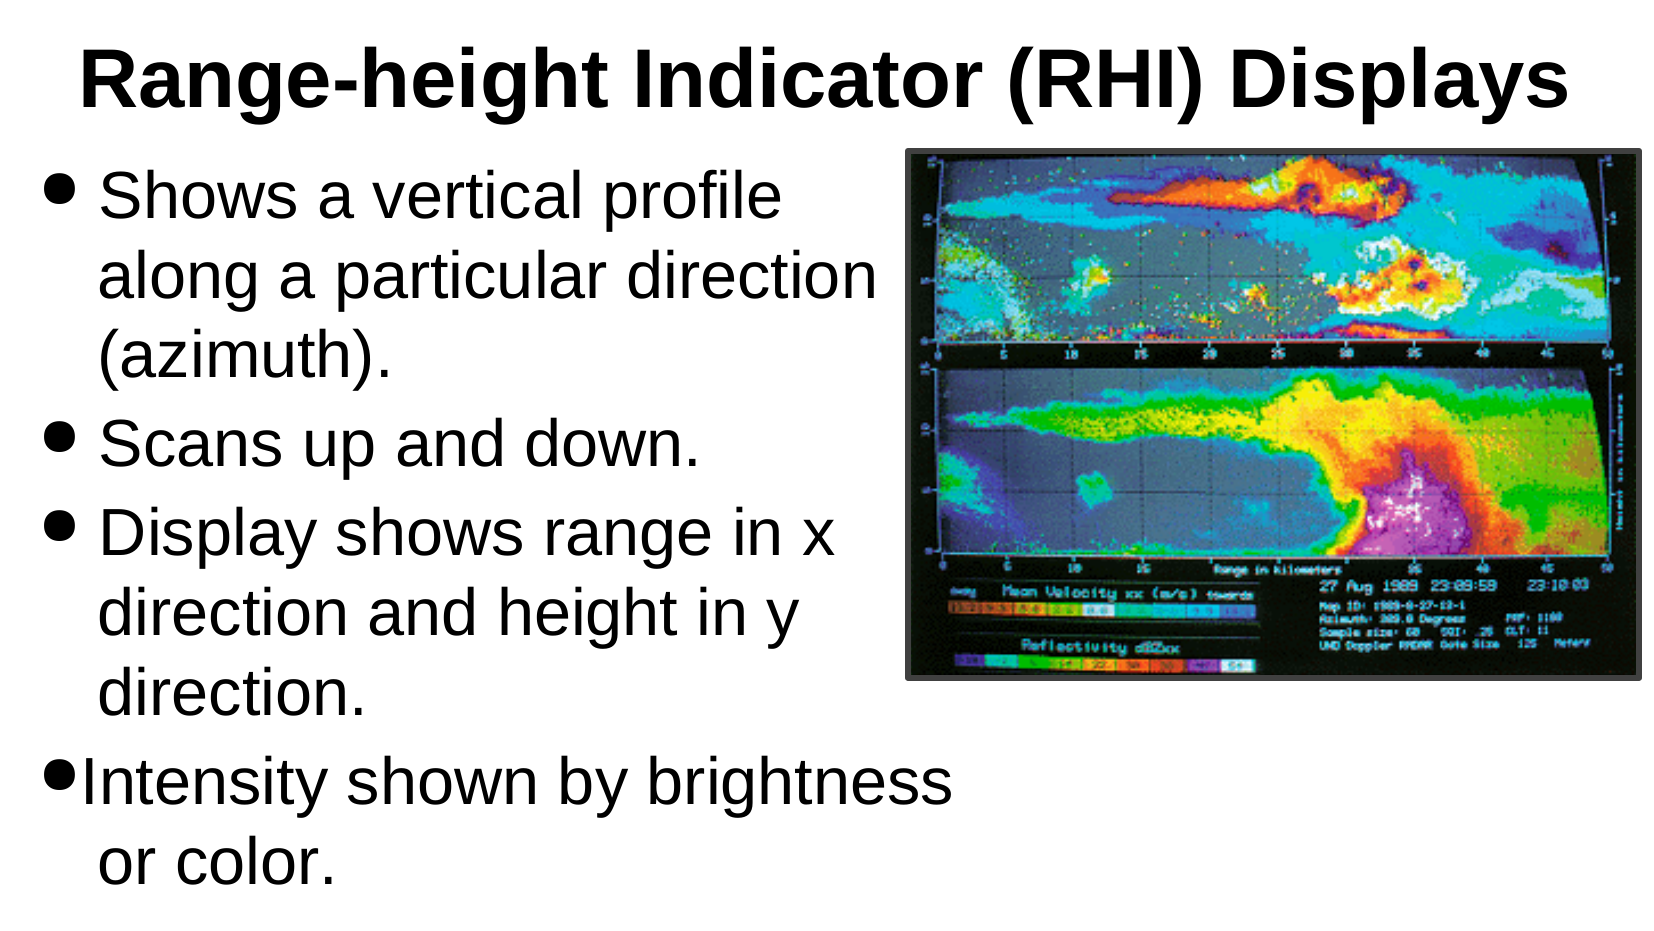

# Range-height Indicator (RHI) Displays
 Shows a vertical profile along a particular direction (azimuth).
 Scans up and down.
 Display shows range in x direction and height in y direction.
Intensity shown by brightness or color.